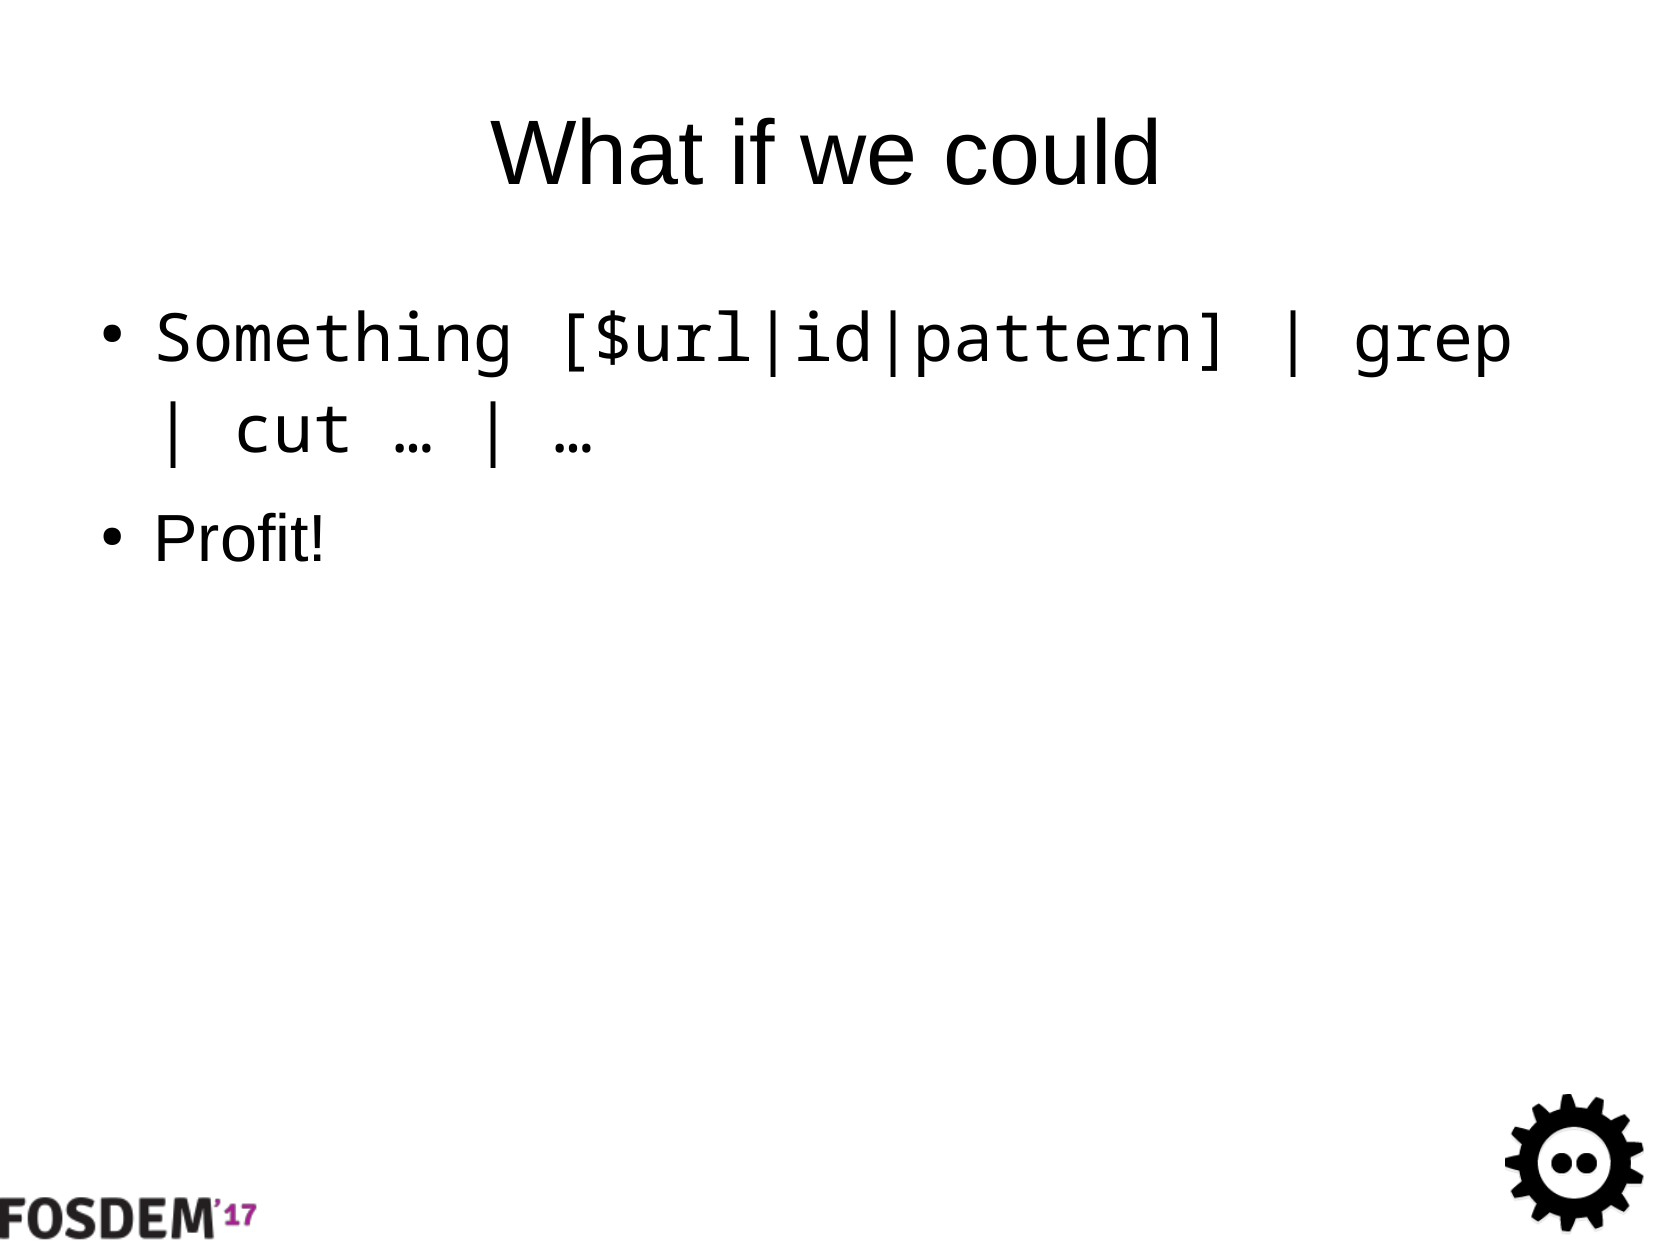

# What if we could
Something [$url|id|pattern] | grep | cut … | …
Profit!